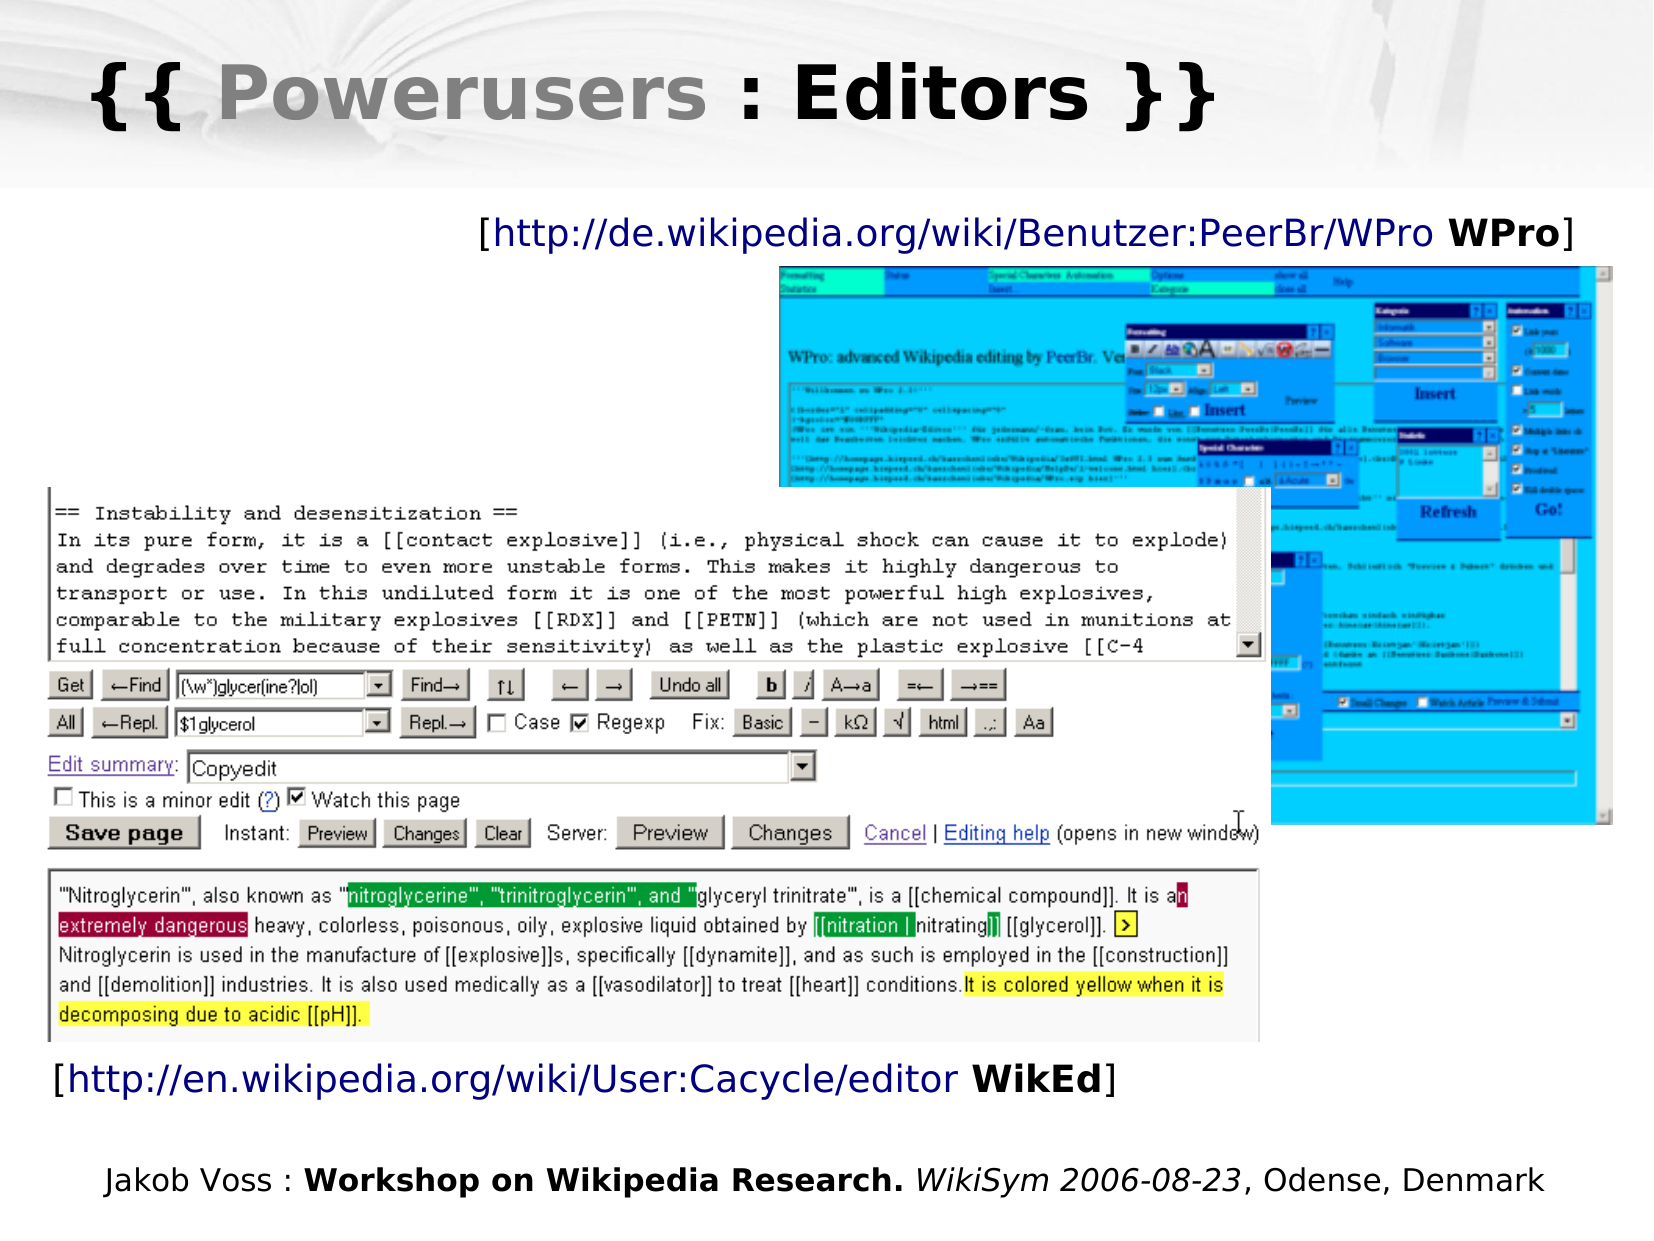

# {{ Powerusers : Editors }}
[http://de.wikipedia.org/wiki/Benutzer:PeerBr/WPro WPro]
[http://en.wikipedia.org/wiki/User:Cacycle/editor WikEd]